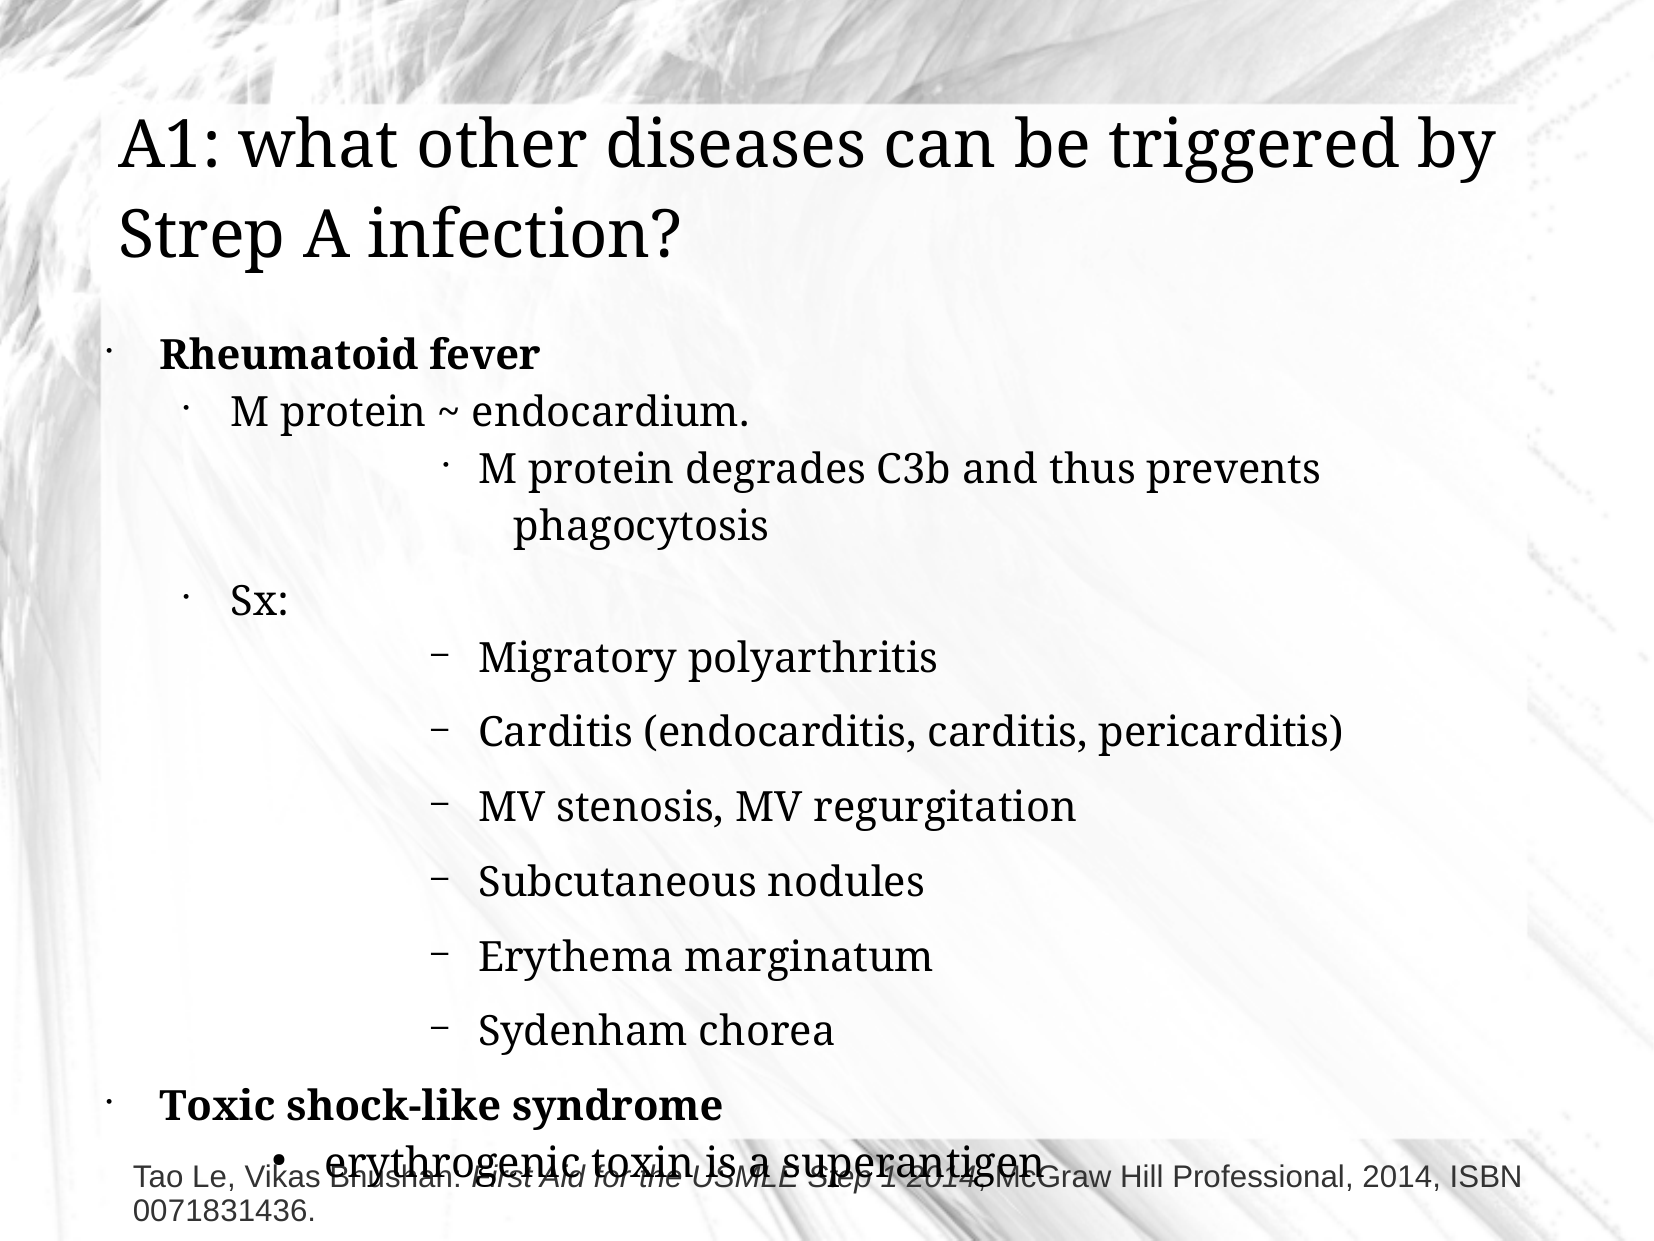

# A1: what other diseases can be triggered by Strep A infection?
Rheumatoid fever
M protein ~ endocardium.
M protein degrades C3b and thus prevents phagocytosis
Sx:
Migratory polyarthritis
Carditis (endocarditis, carditis, pericarditis)
MV stenosis, MV regurgitation
Subcutaneous nodules
Erythema marginatum
Sydenham chorea
Toxic shock-like syndrome
erythrogenic toxin is a superantigen
Tao Le, Vikas Bhushan: First Aid for the USMLE Step 1 2014, McGraw Hill Professional, 2014, ISBN 0071831436.